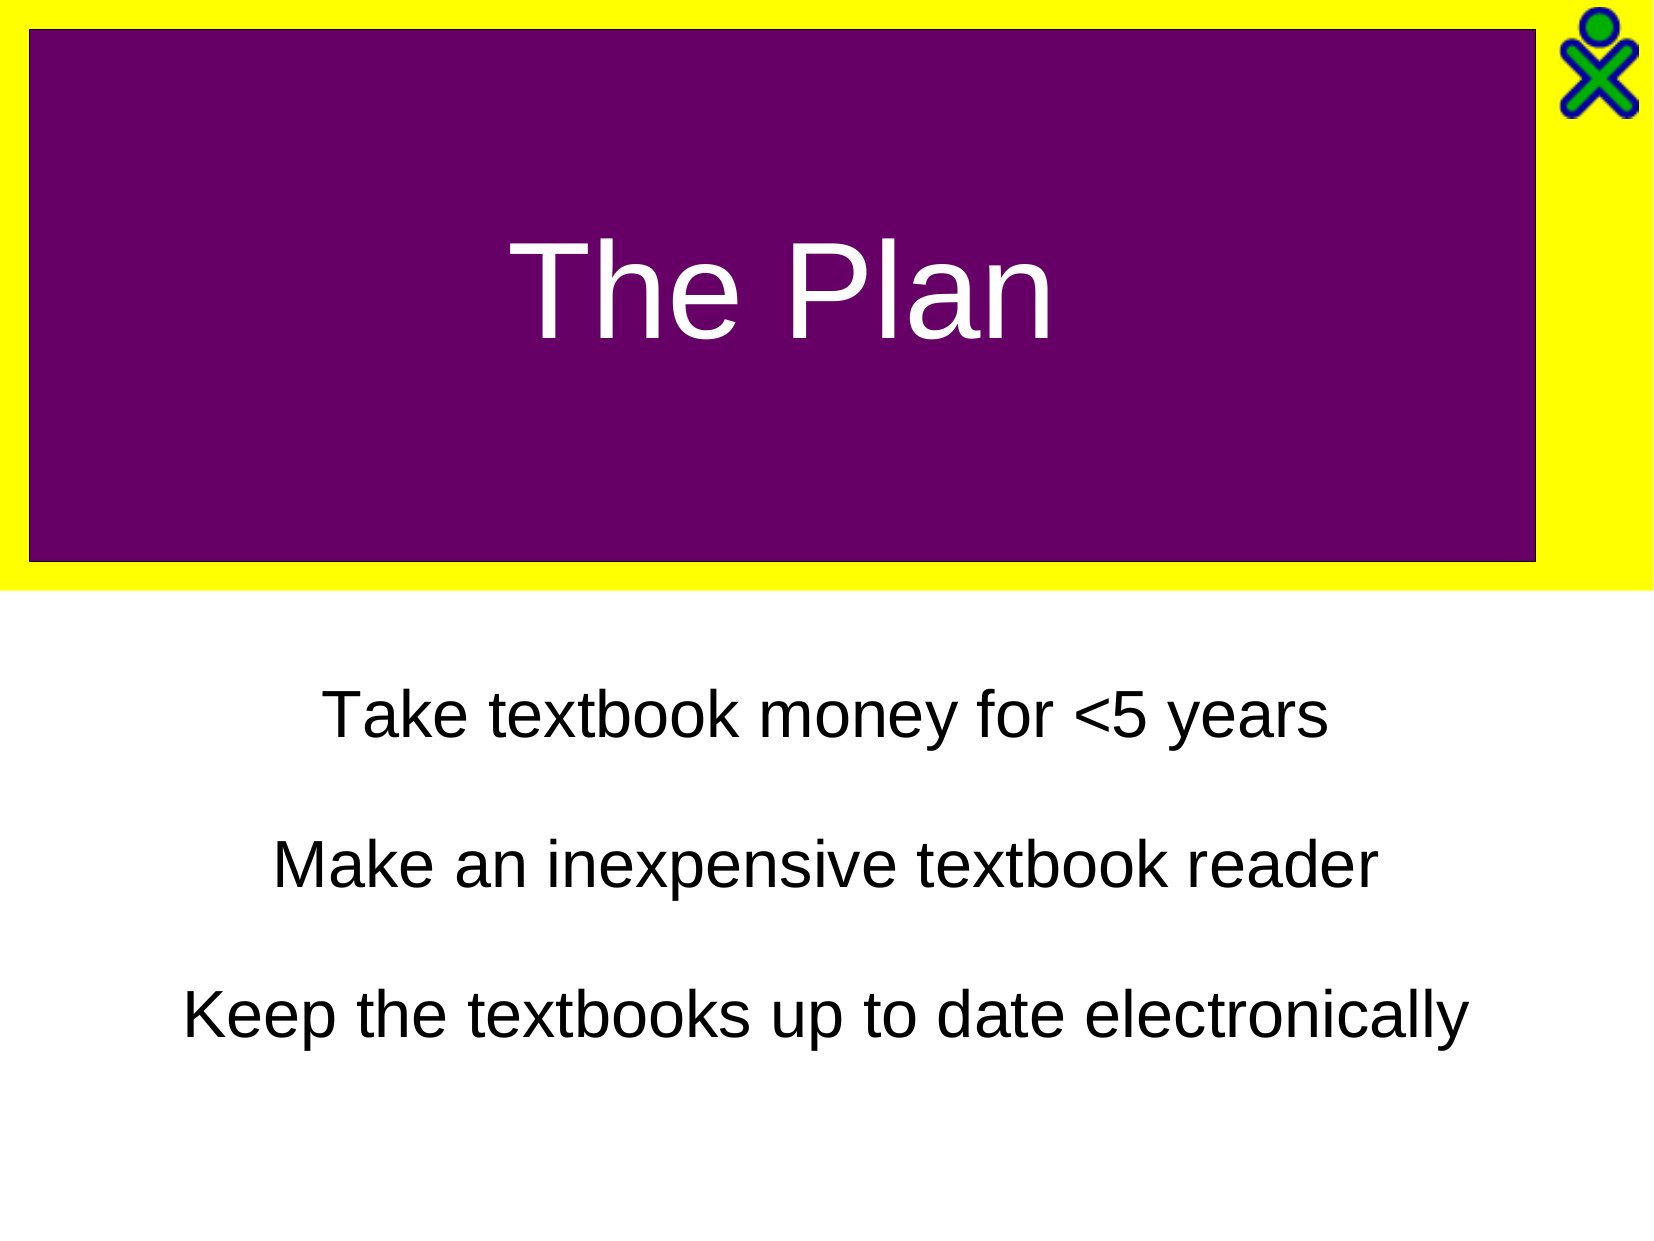

# The Plan
Take textbook money for <5 years
Make an inexpensive textbook reader
Keep the textbooks up to date electronically